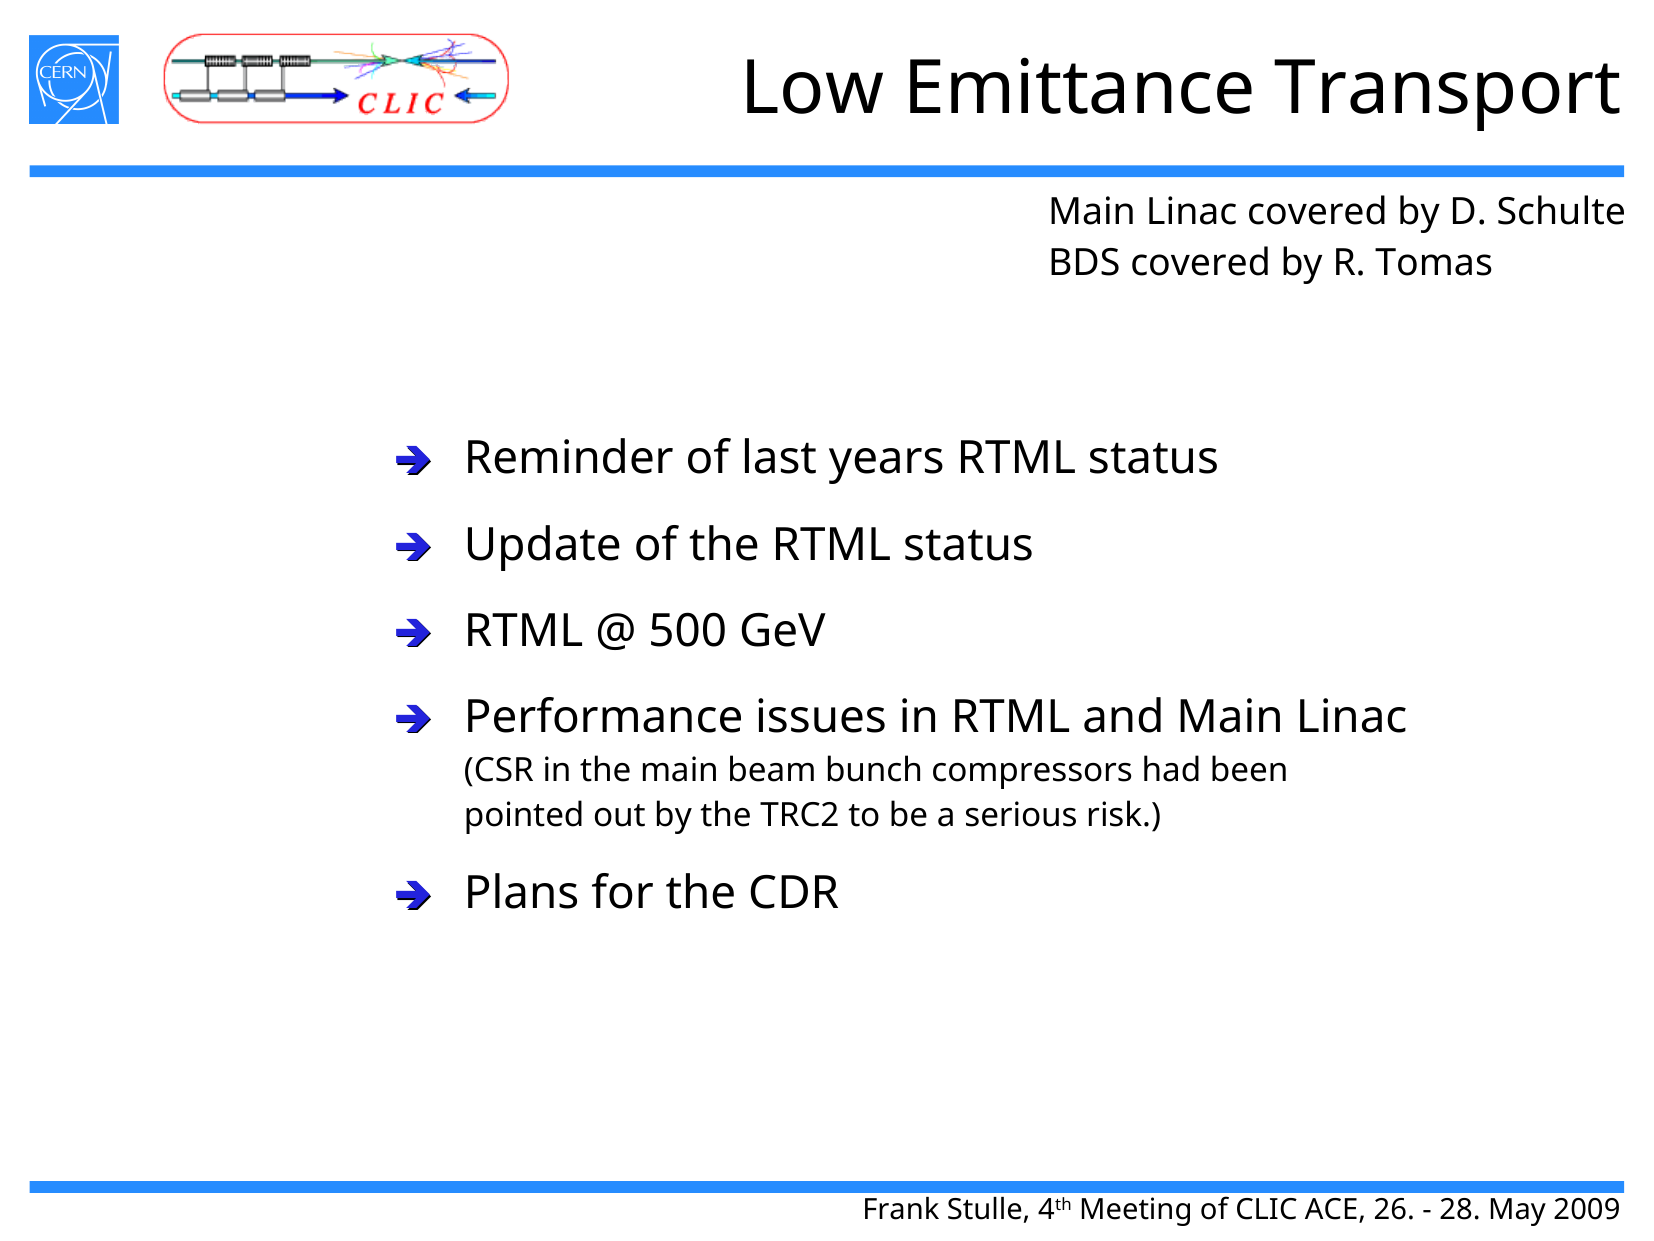

# Low Emittance Transport
Main Linac covered by D. Schulte
BDS covered by R. Tomas
	Reminder of last years RTML status
	Update of the RTML status
	RTML @ 500 GeV
	Performance issues in RTML and Main Linac
	(CSR in the main beam bunch compressors had been
	pointed out by the TRC2 to be a serious risk.)
	Plans for the CDR